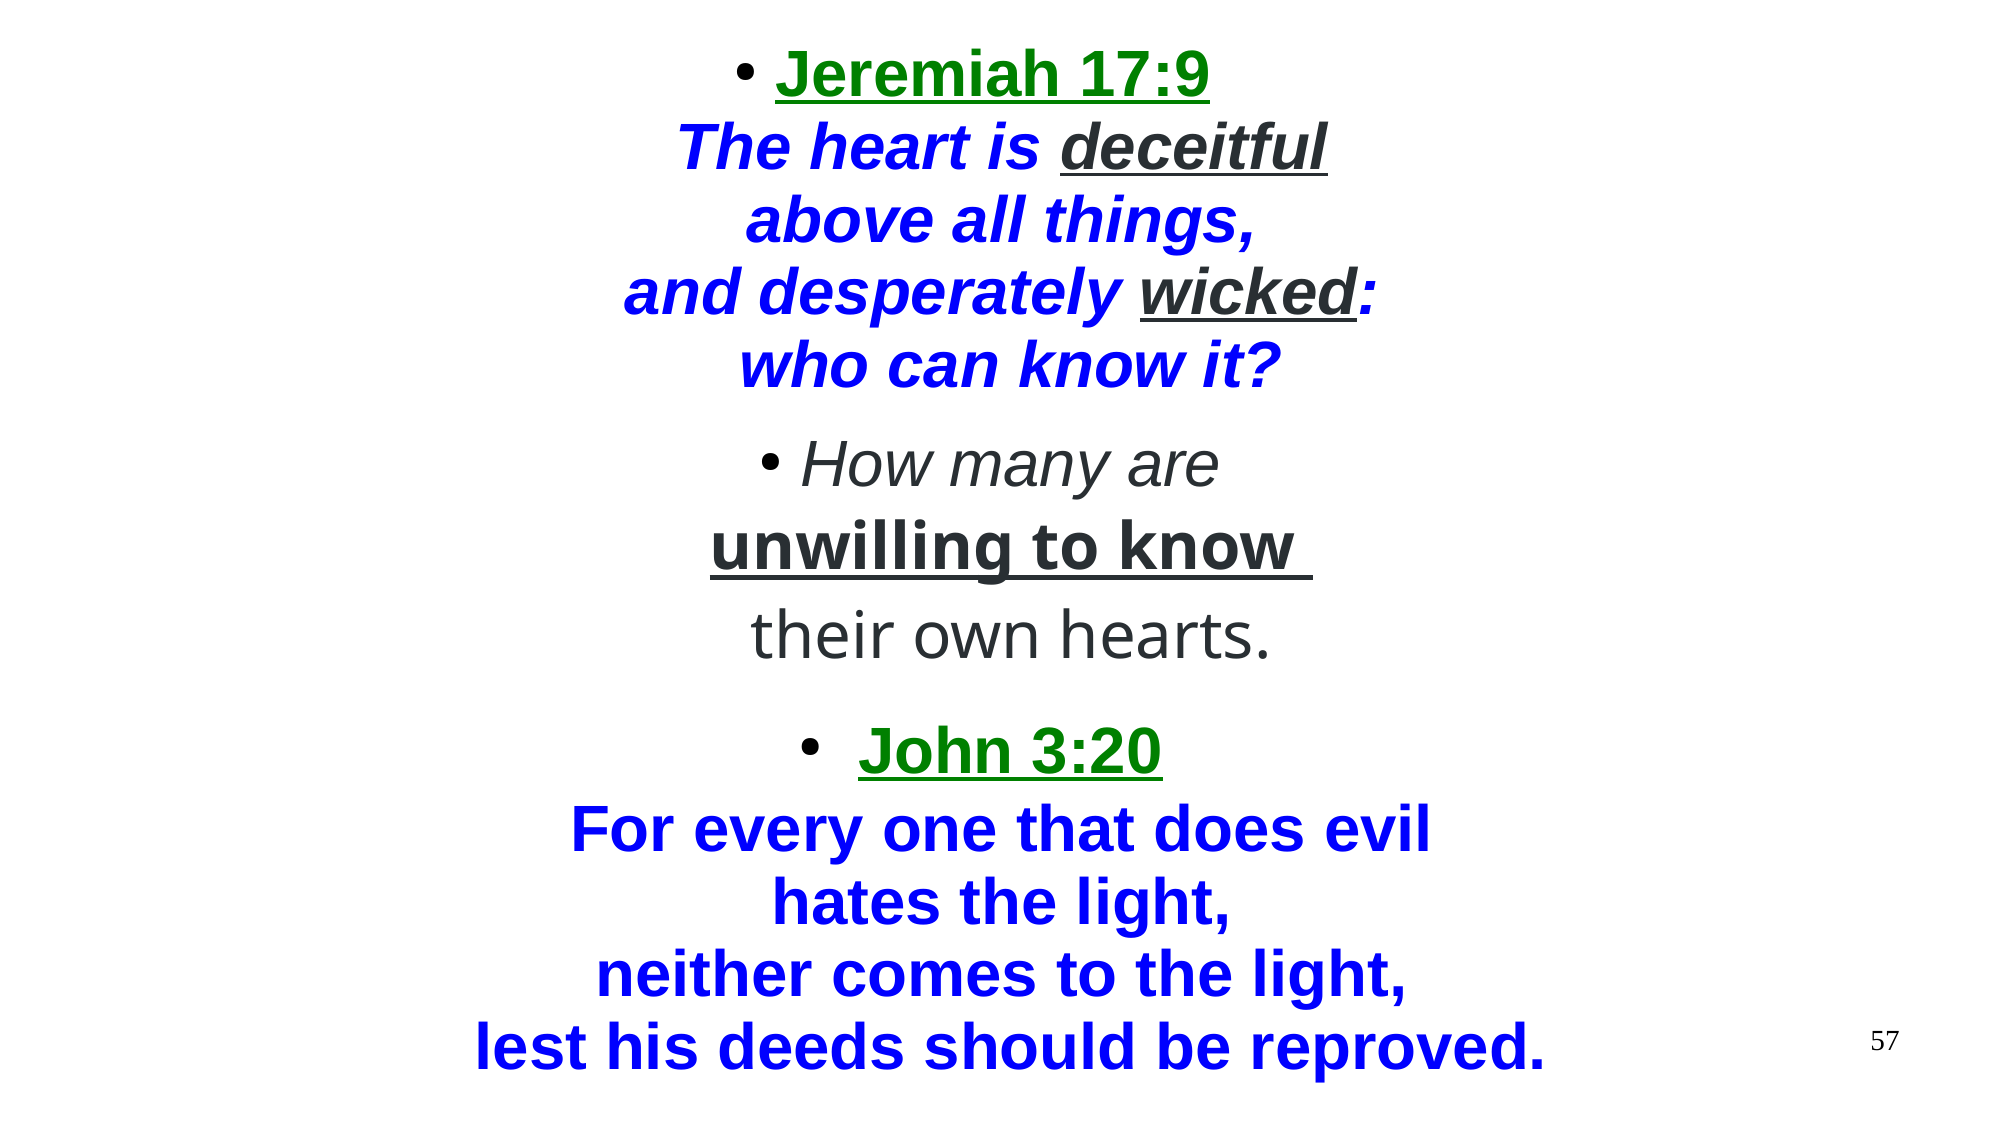

# Jeremiah 17:9  The heart is deceitful above all things, and desperately wicked: who can know it?
How many are
unwilling to know
their own hearts.
 John 3:20
For every one that does evil
hates the light,
neither comes to the light,
lest his deeds should be reproved.
57